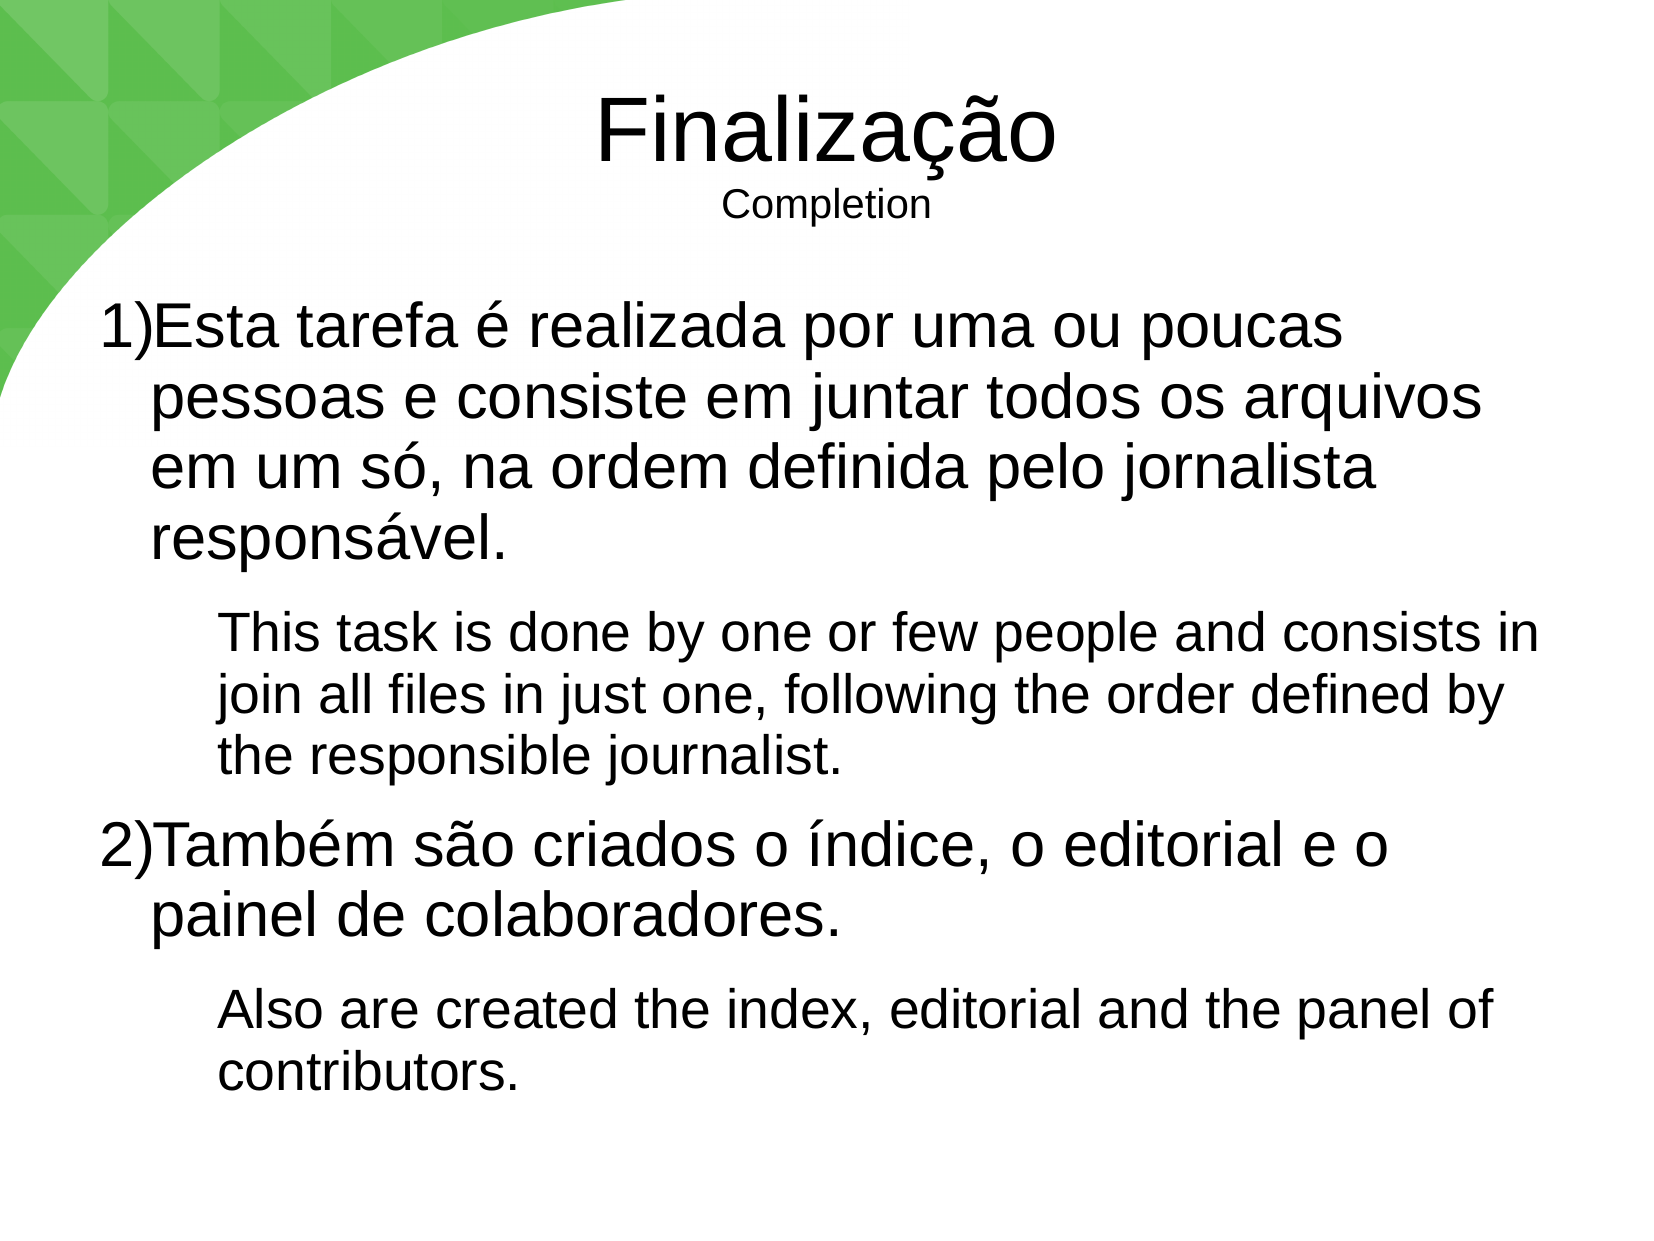

# Finalização Completion
Esta tarefa é realizada por uma ou poucas pessoas e consiste em juntar todos os arquivos em um só, na ordem definida pelo jornalista responsável.
This task is done by one or few people and consists in join all files in just one, following the order defined by the responsible journalist.
Também são criados o índice, o editorial e o painel de colaboradores.
Also are created the index, editorial and the panel of contributors.